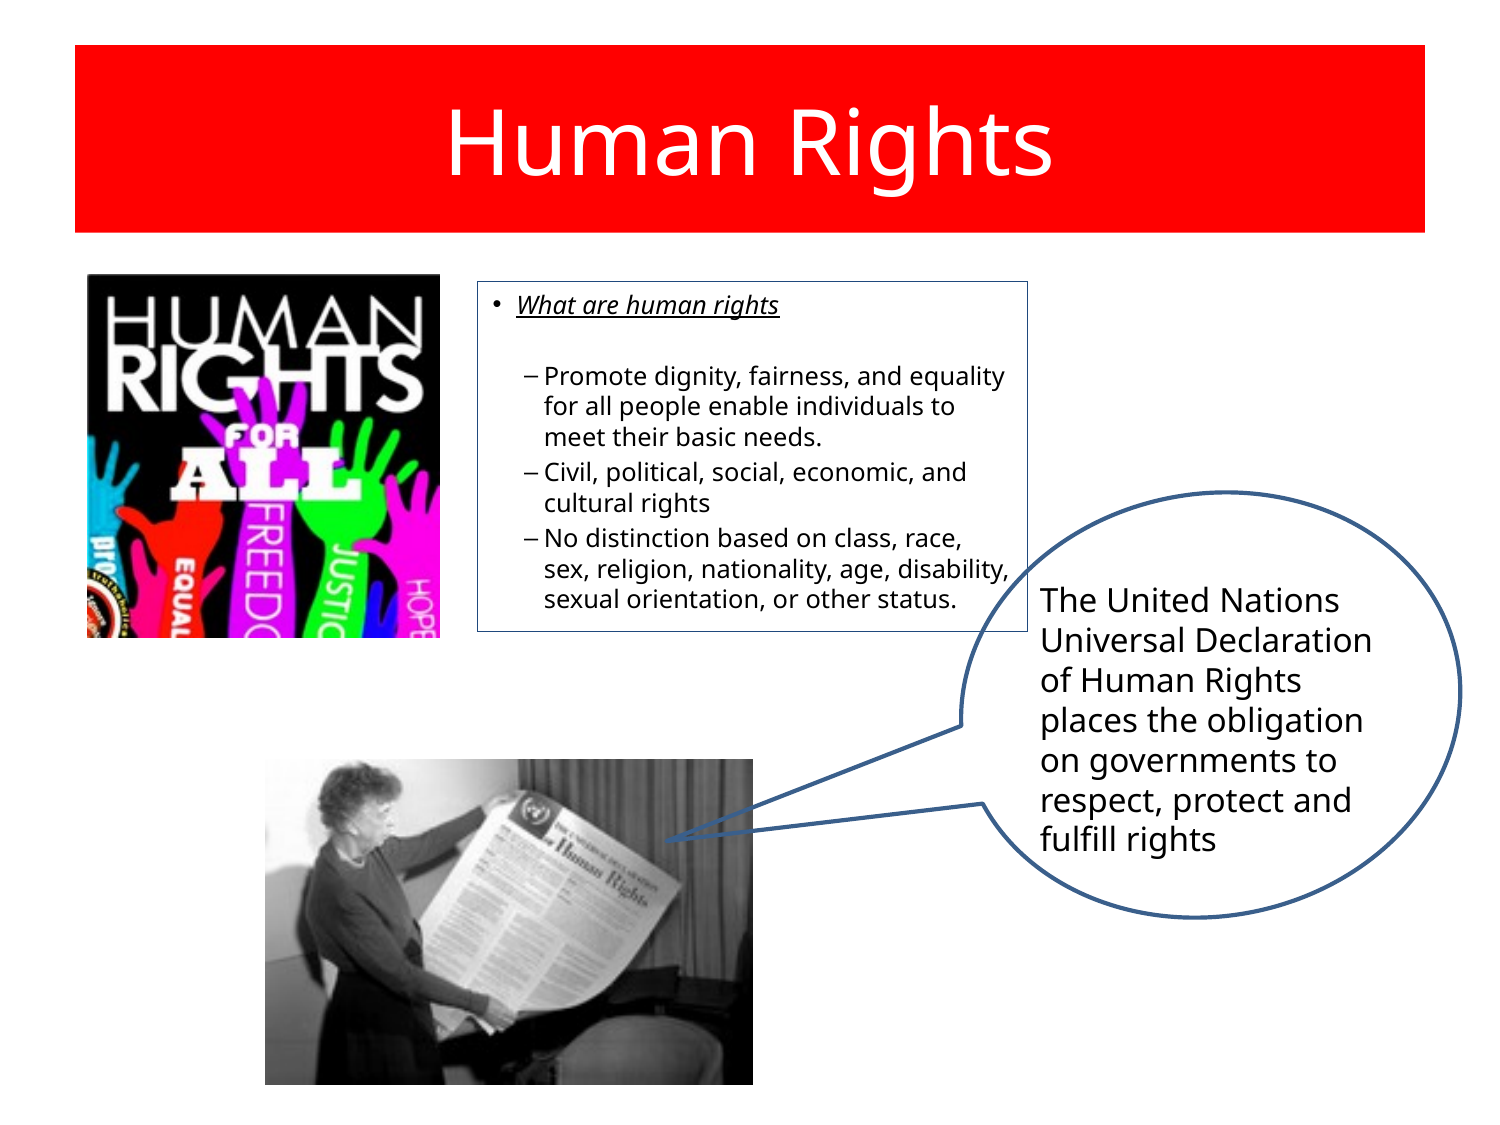

# Human Rights
What are human rights
Promote dignity, fairness, and equality for all people enable individuals to meet their basic needs.
Civil, political, social, economic, and cultural rights
No distinction based on class, race, sex, religion, nationality, age, disability, sexual orientation, or other status.
The United Nations Universal Declaration of Human Rights places the obligation on governments to respect, protect and fulfill rights